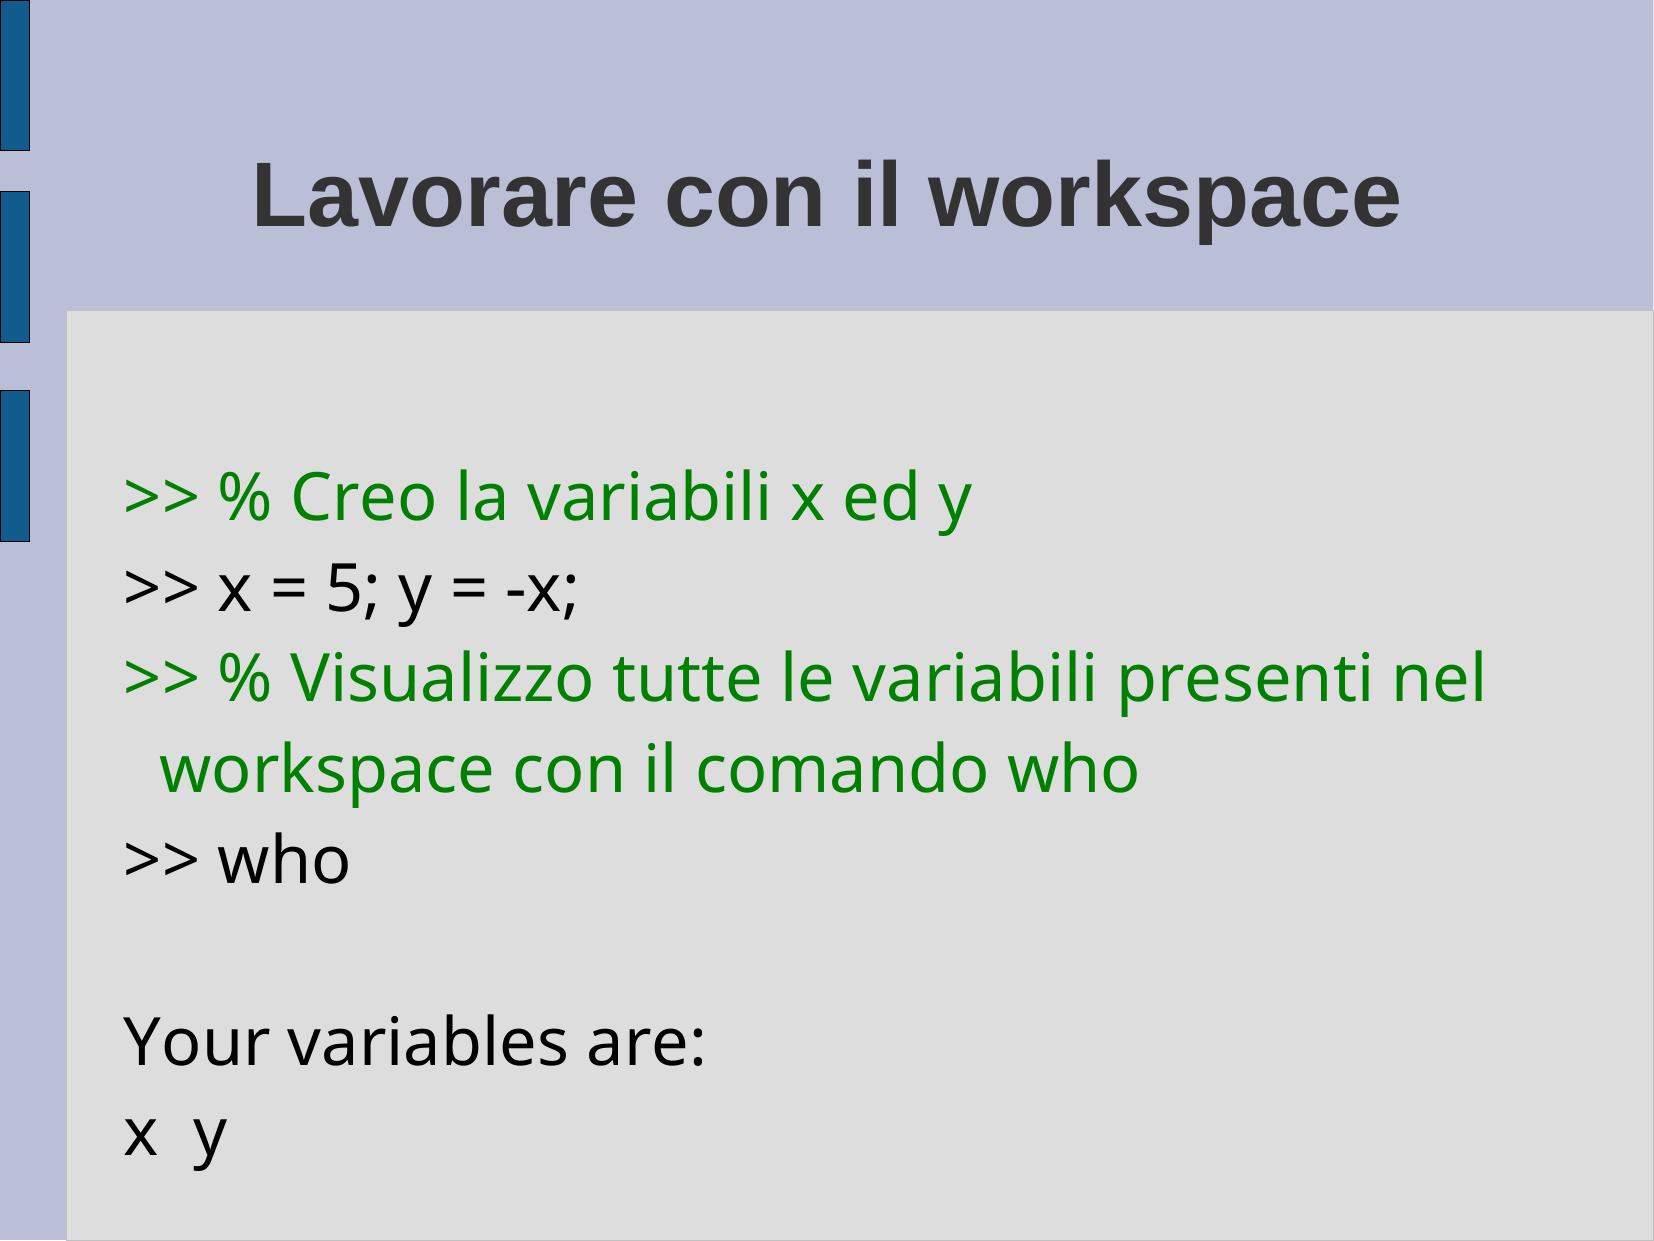

# Lavorare con il workspace
>> % Creo la variabili x ed y
>> x = 5; y = -x;
>> % Visualizzo tutte le variabili presenti nel workspace con il comando who
>> who
Your variables are:
x y